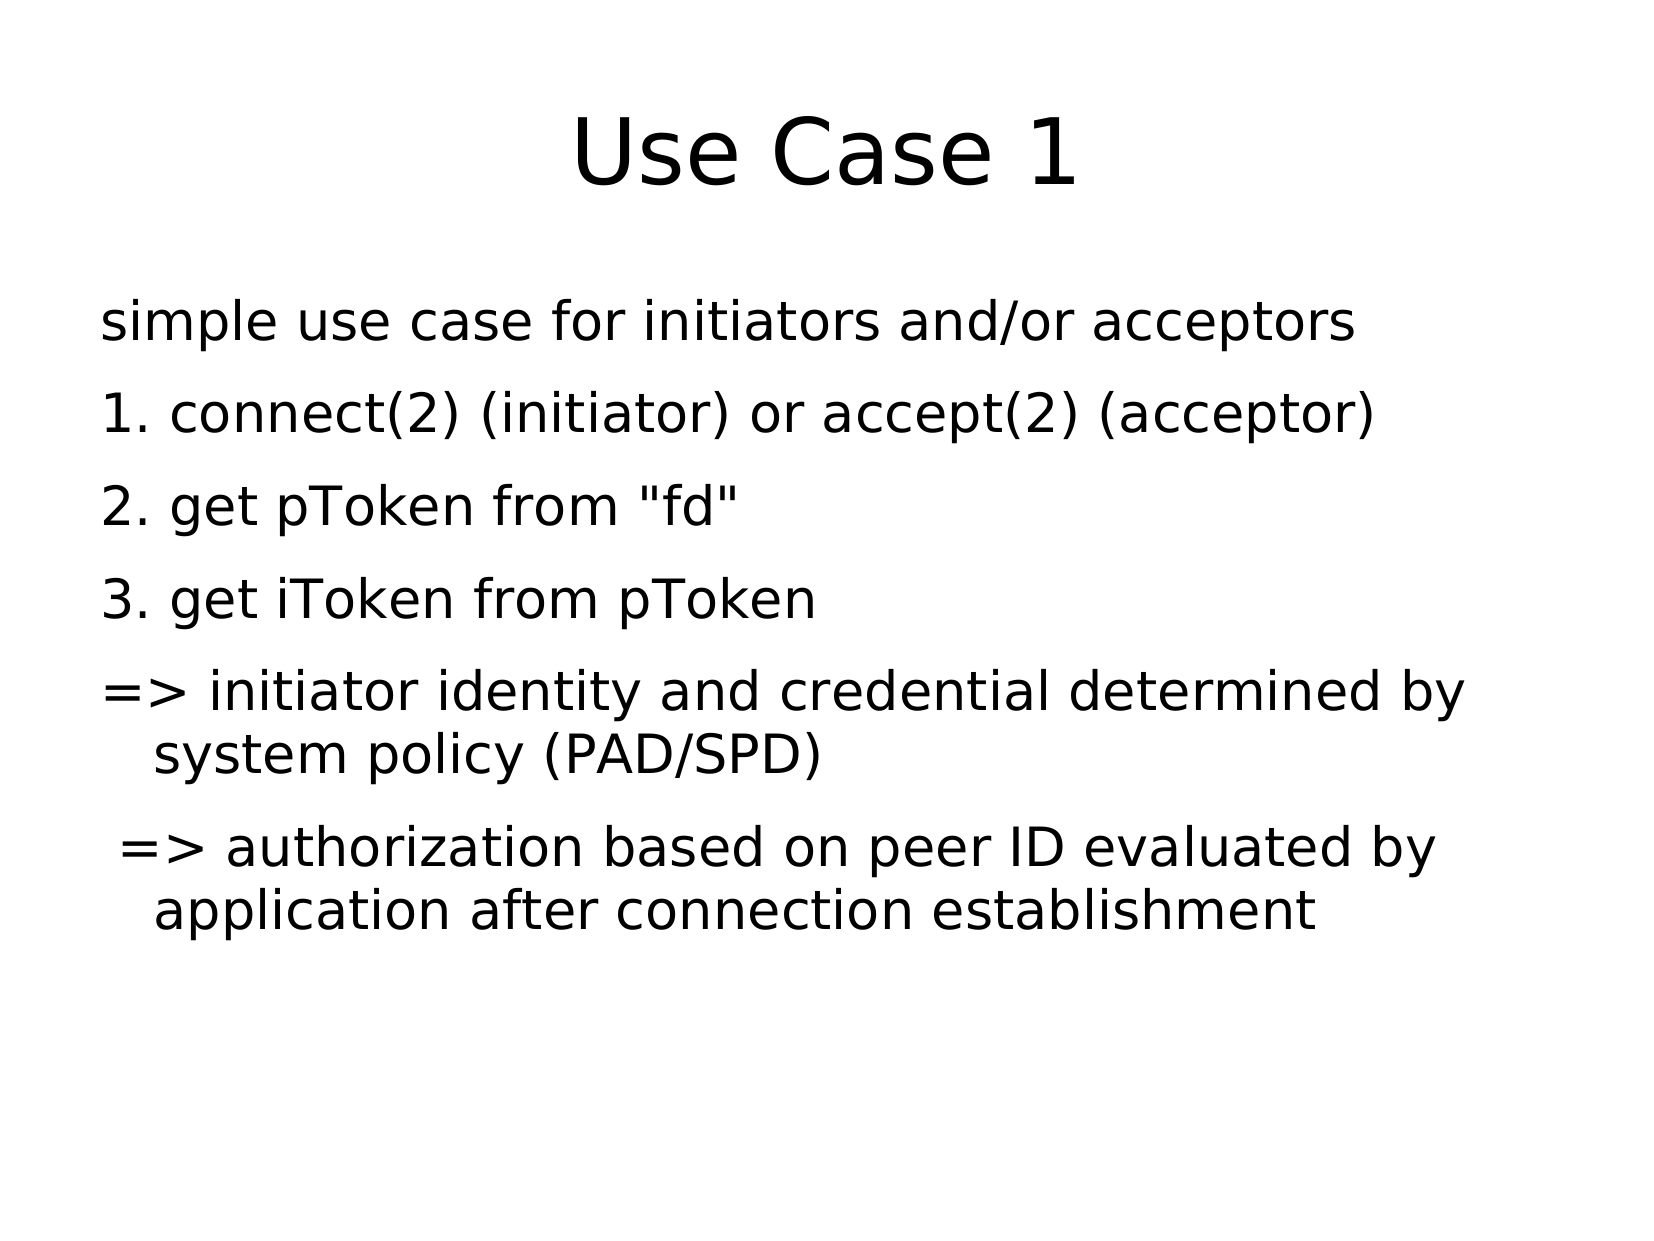

# Use Case 1
simple use case for initiators and/or acceptors
1. connect(2) (initiator) or accept(2) (acceptor)
2. get pToken from "fd"
3. get iToken from pToken
=> initiator identity and credential determined by system policy (PAD/SPD)
 => authorization based on peer ID evaluated by application after connection establishment